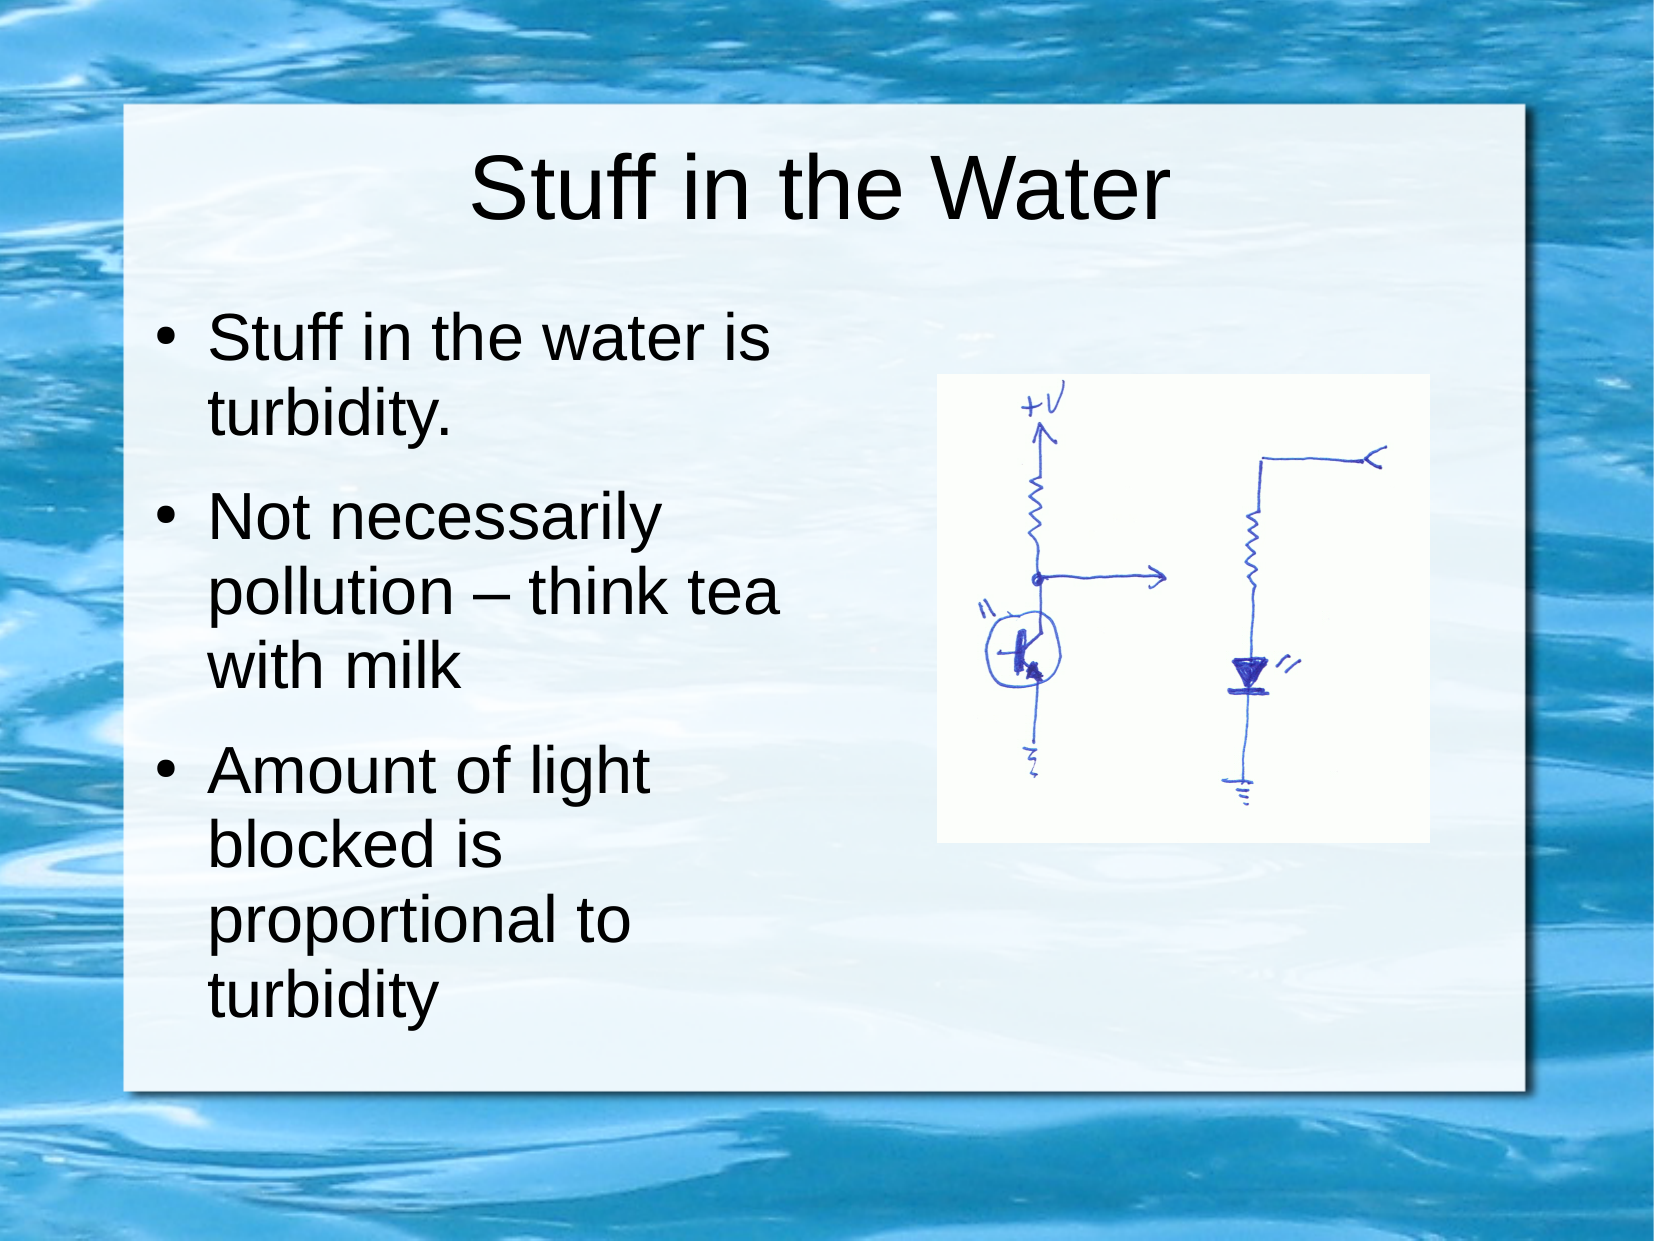

# Stuff in the Water
Stuff in the water is turbidity.
Not necessarily pollution – think tea with milk
Amount of light blocked is proportional to turbidity